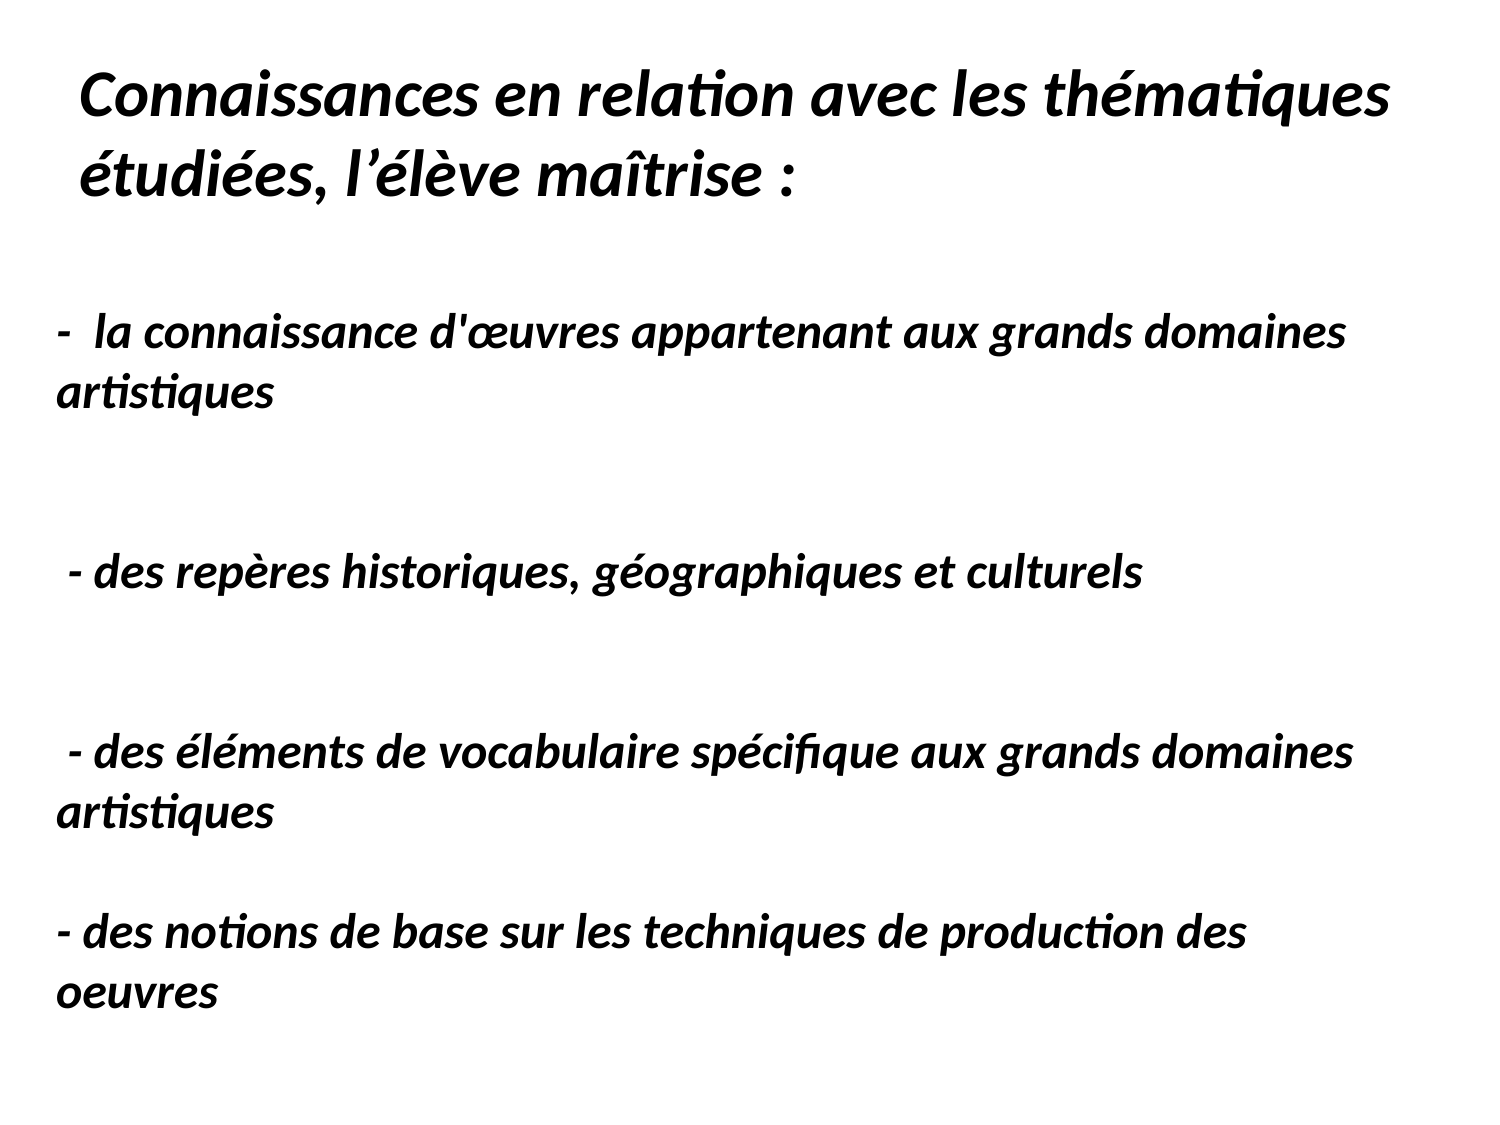

# Connaissances en relation avec les thématiques étudiées, l’élève maîtrise :
- la connaissance d'œuvres appartenant aux grands domaines artistiques
 - des repères historiques, géographiques et culturels
 - des éléments de vocabulaire spécifique aux grands domaines artistiques
- des notions de base sur les techniques de production des oeuvres